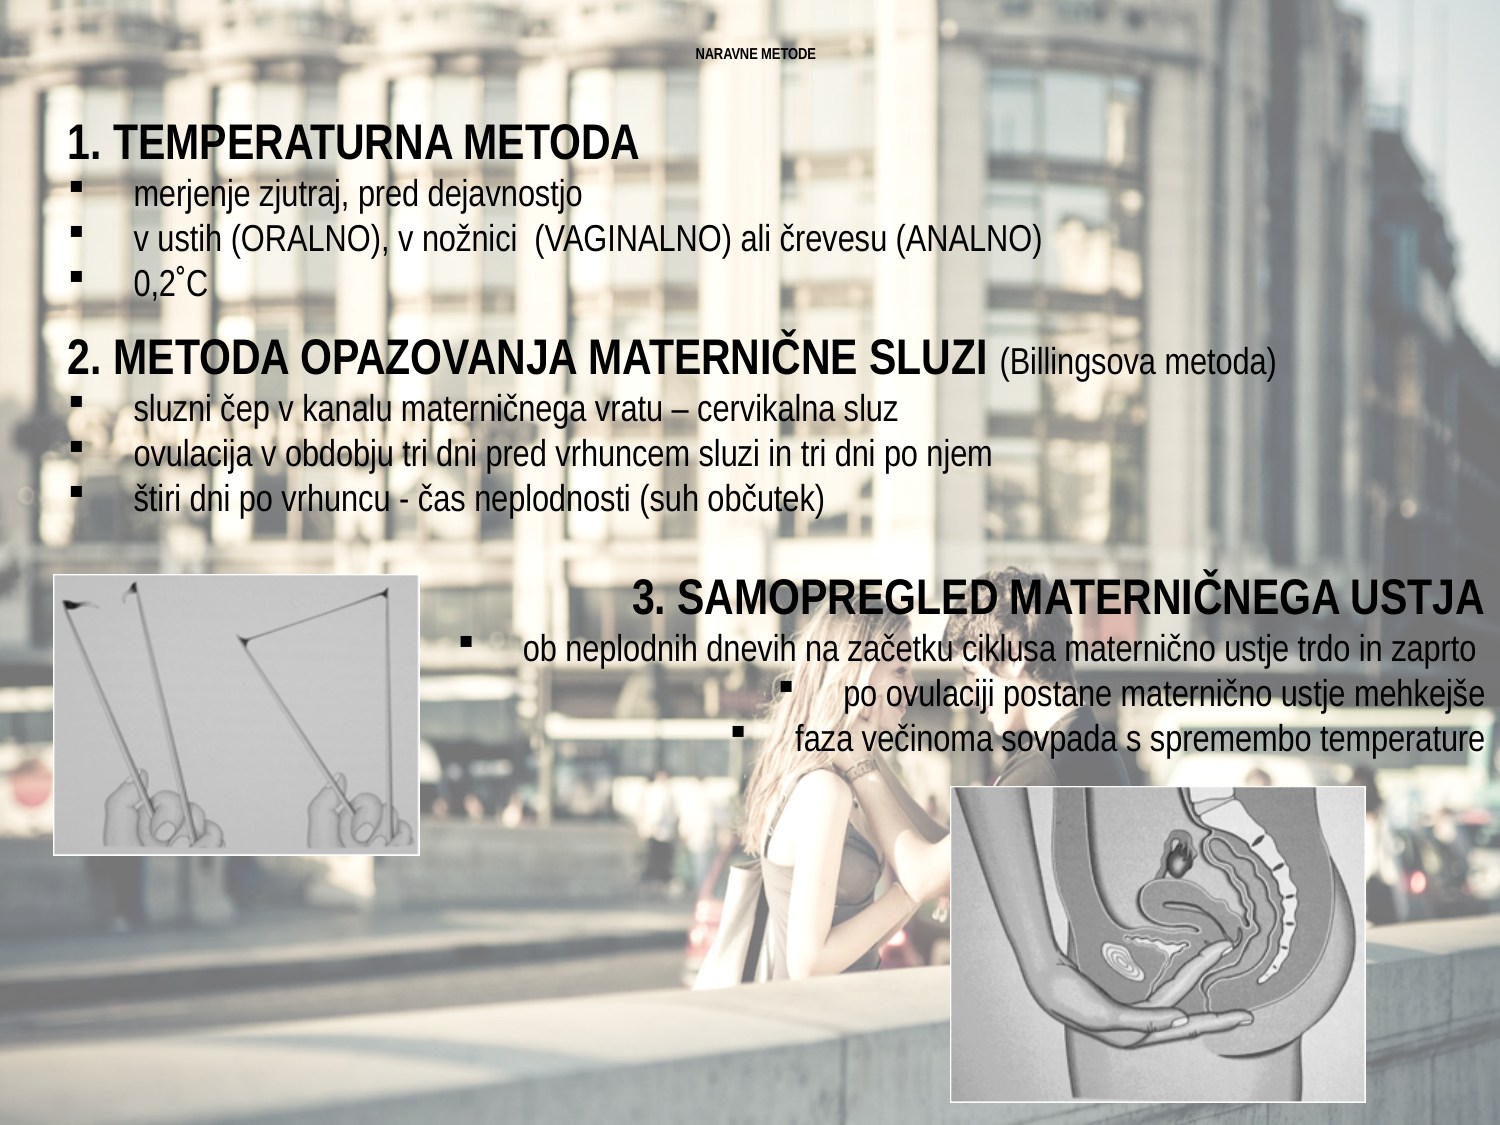

# NARAVNE METODE
1. TEMPERATURNA METODA
merjenje zjutraj, pred dejavnostjo
v ustih (ORALNO), v nožnici (VAGINALNO) ali črevesu (ANALNO)
0,2˚C
2. METODA OPAZOVANJA MATERNIČNE SLUZI (Billingsova metoda)
sluzni čep v kanalu materničnega vratu – cervikalna sluz
ovulacija v obdobju tri dni pred vrhuncem sluzi in tri dni po njem
štiri dni po vrhuncu - čas neplodnosti (suh občutek)
3. SAMOPREGLED MATERNIČNEGA USTJA
ob neplodnih dnevih na začetku ciklusa maternično ustje trdo in zaprto
po ovulaciji postane maternično ustje mehkejše
faza večinoma sovpada s spremembo temperature